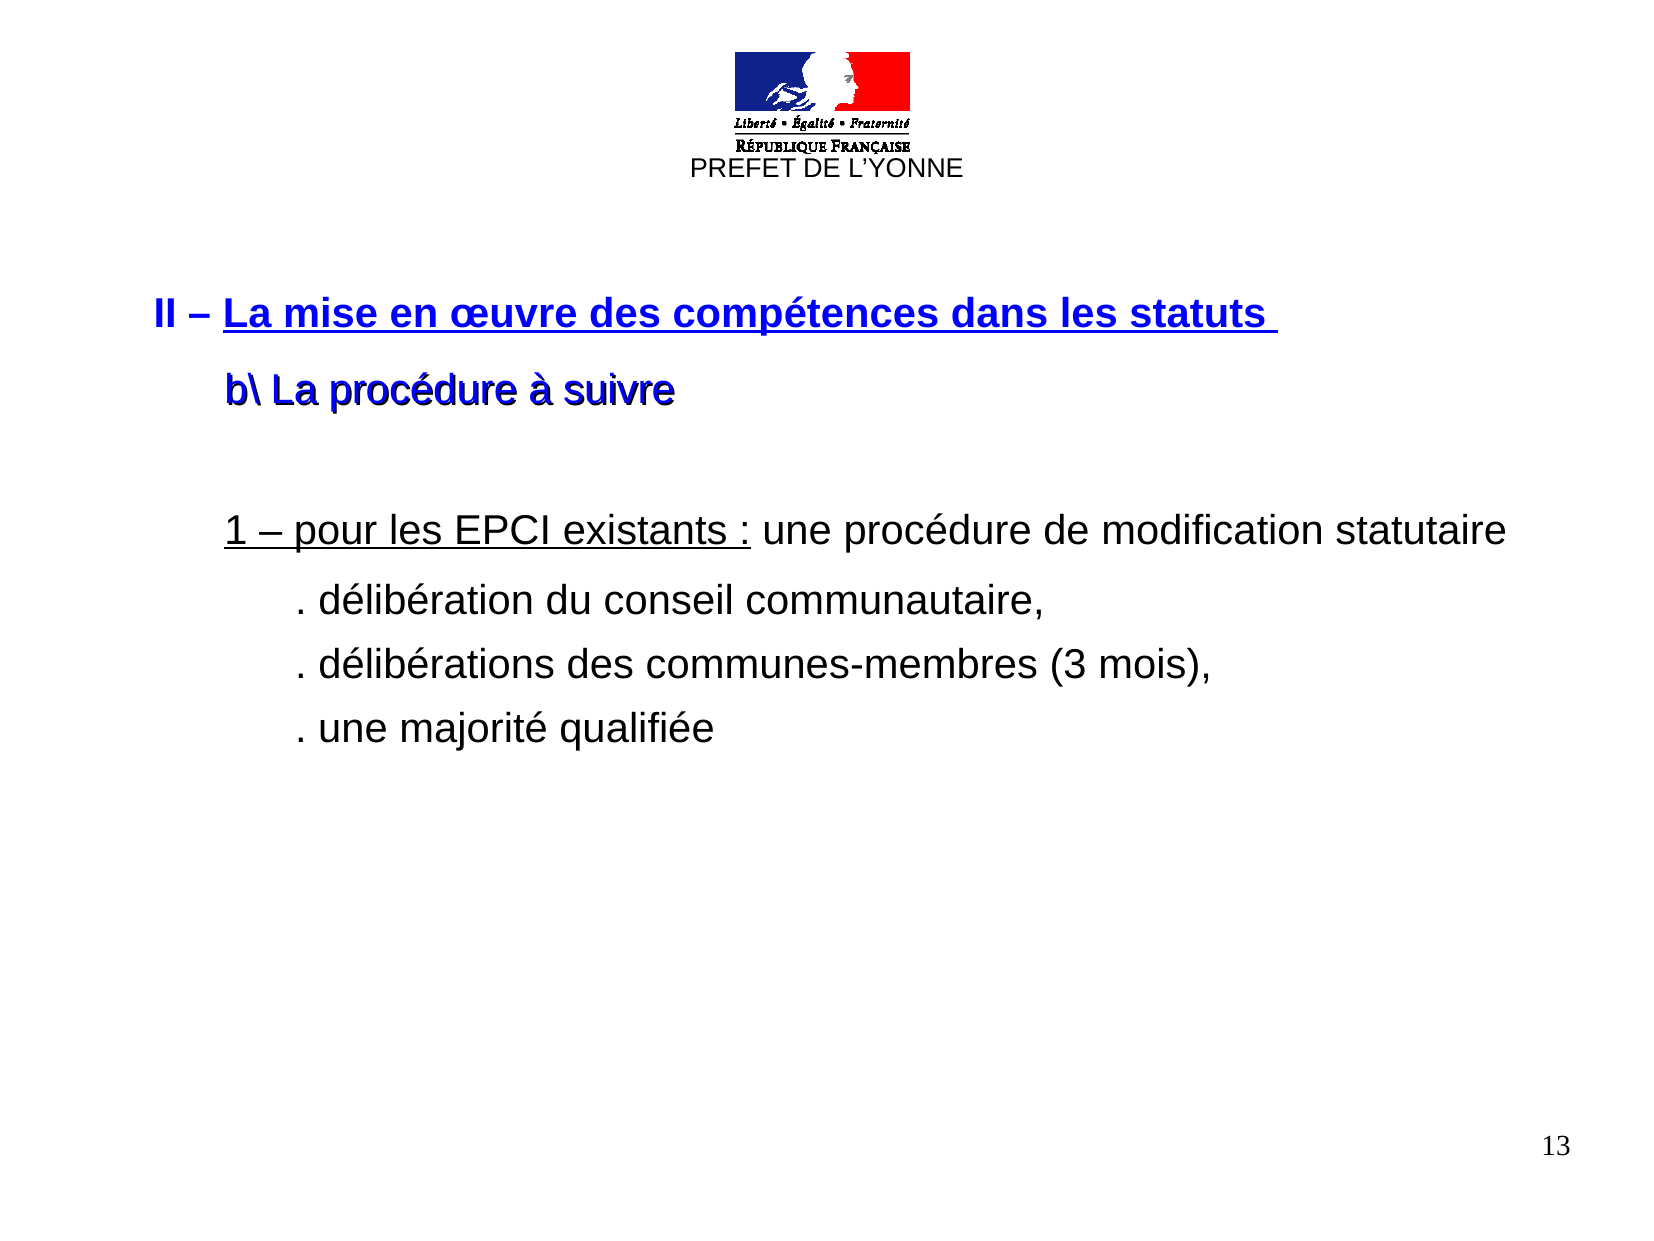

# PREFET DE L’YONNE
II – La mise en œuvre des compétences dans les statuts
b\ La procédure à suivre
1 – pour les EPCI existants : une procédure de modification statutaire
. délibération du conseil communautaire,
. délibérations des communes-membres (3 mois),
. une majorité qualifiée
13